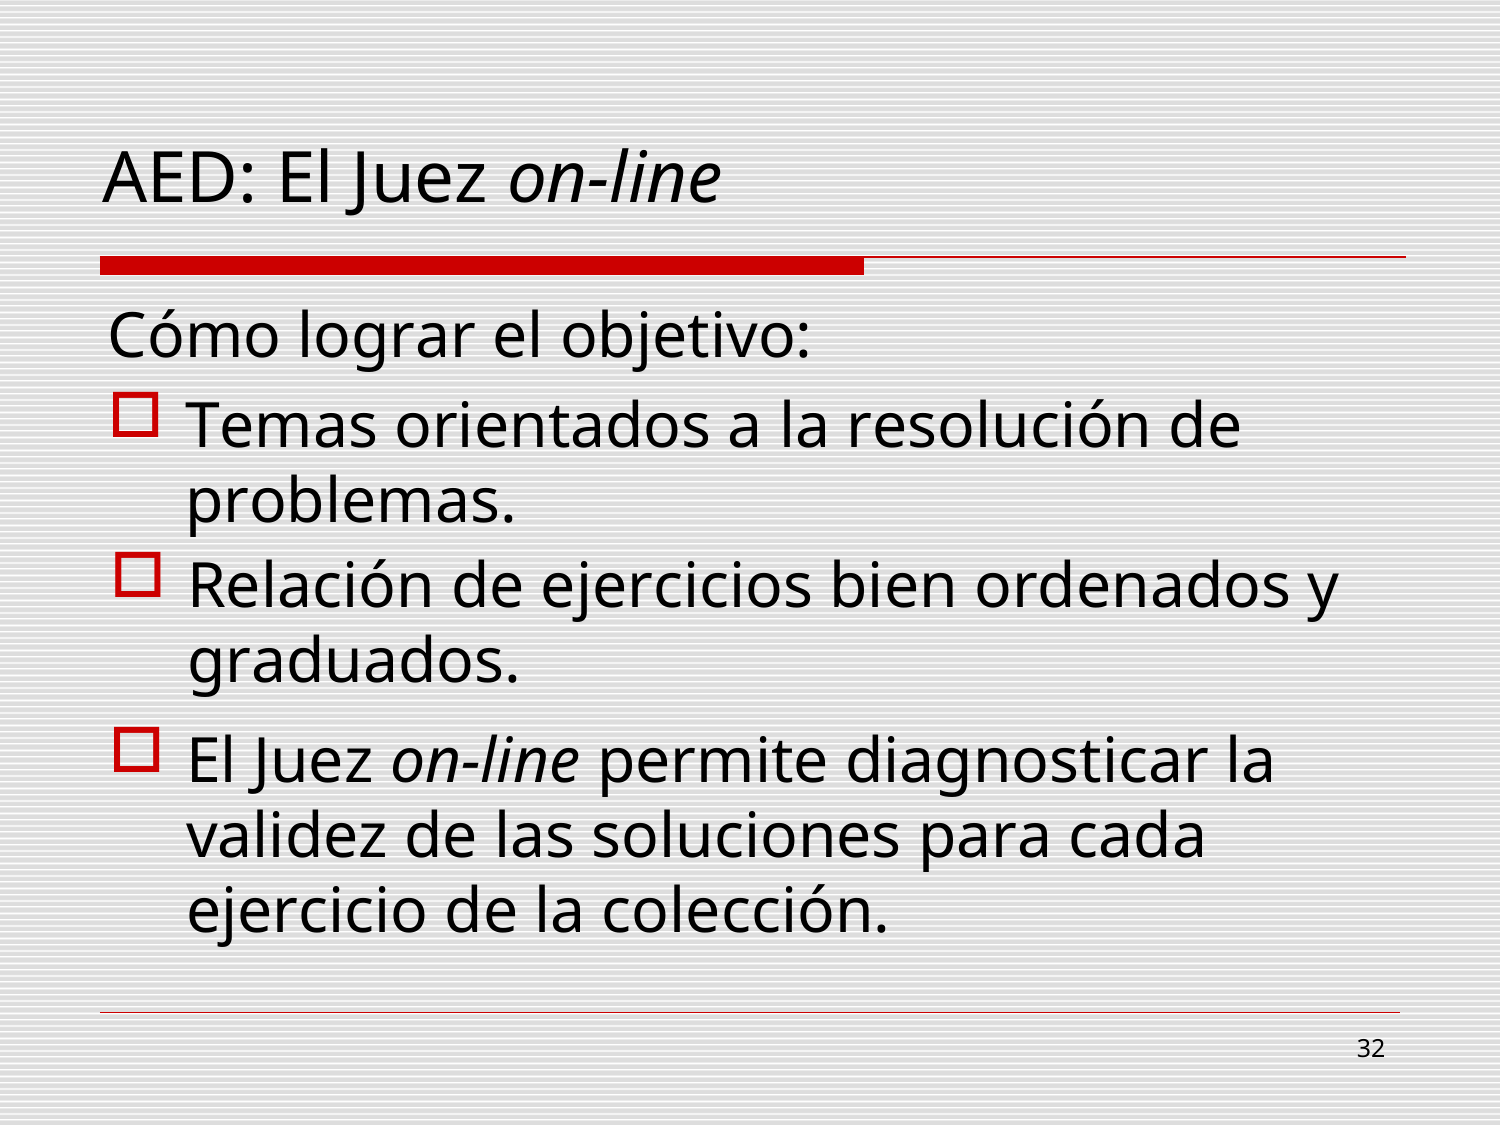

# AED: El Juez on-line
Cómo lograr el objetivo:
Temas orientados a la resolución de problemas.
Relación de ejercicios bien ordenados y graduados.
El Juez on-line permite diagnosticar la validez de las soluciones para cada ejercicio de la colección.